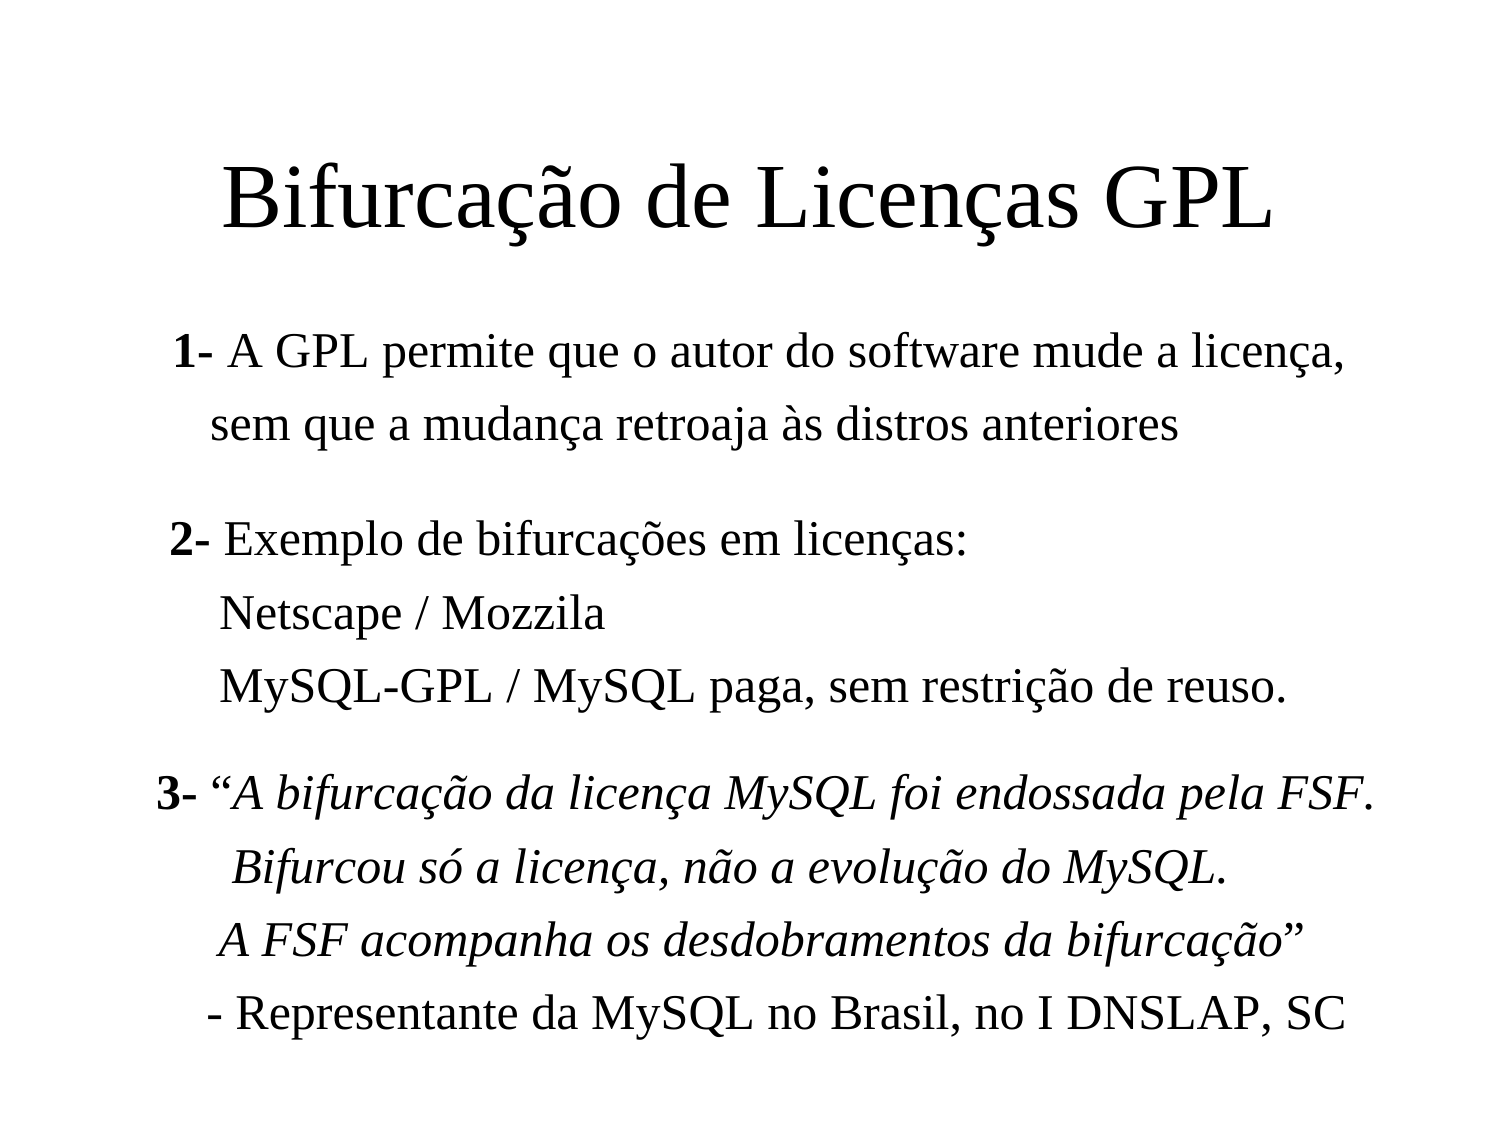

# Bifurcação de Licenças GPL
1- A GPL permite que o autor do software mude a licença,
 sem que a mudança retroaja às distros anteriores
2- Exemplo de bifurcações em licenças:
 Netscape / Mozzila
 MySQL-GPL / MySQL paga, sem restrição de reuso.
3- “A bifurcação da licença MySQL foi endossada pela FSF.
 Bifurcou só a licença, não a evolução do MySQL.
 A FSF acompanha os desdobramentos da bifurcação”
 - Representante da MySQL no Brasil, no I DNSLAP, SC